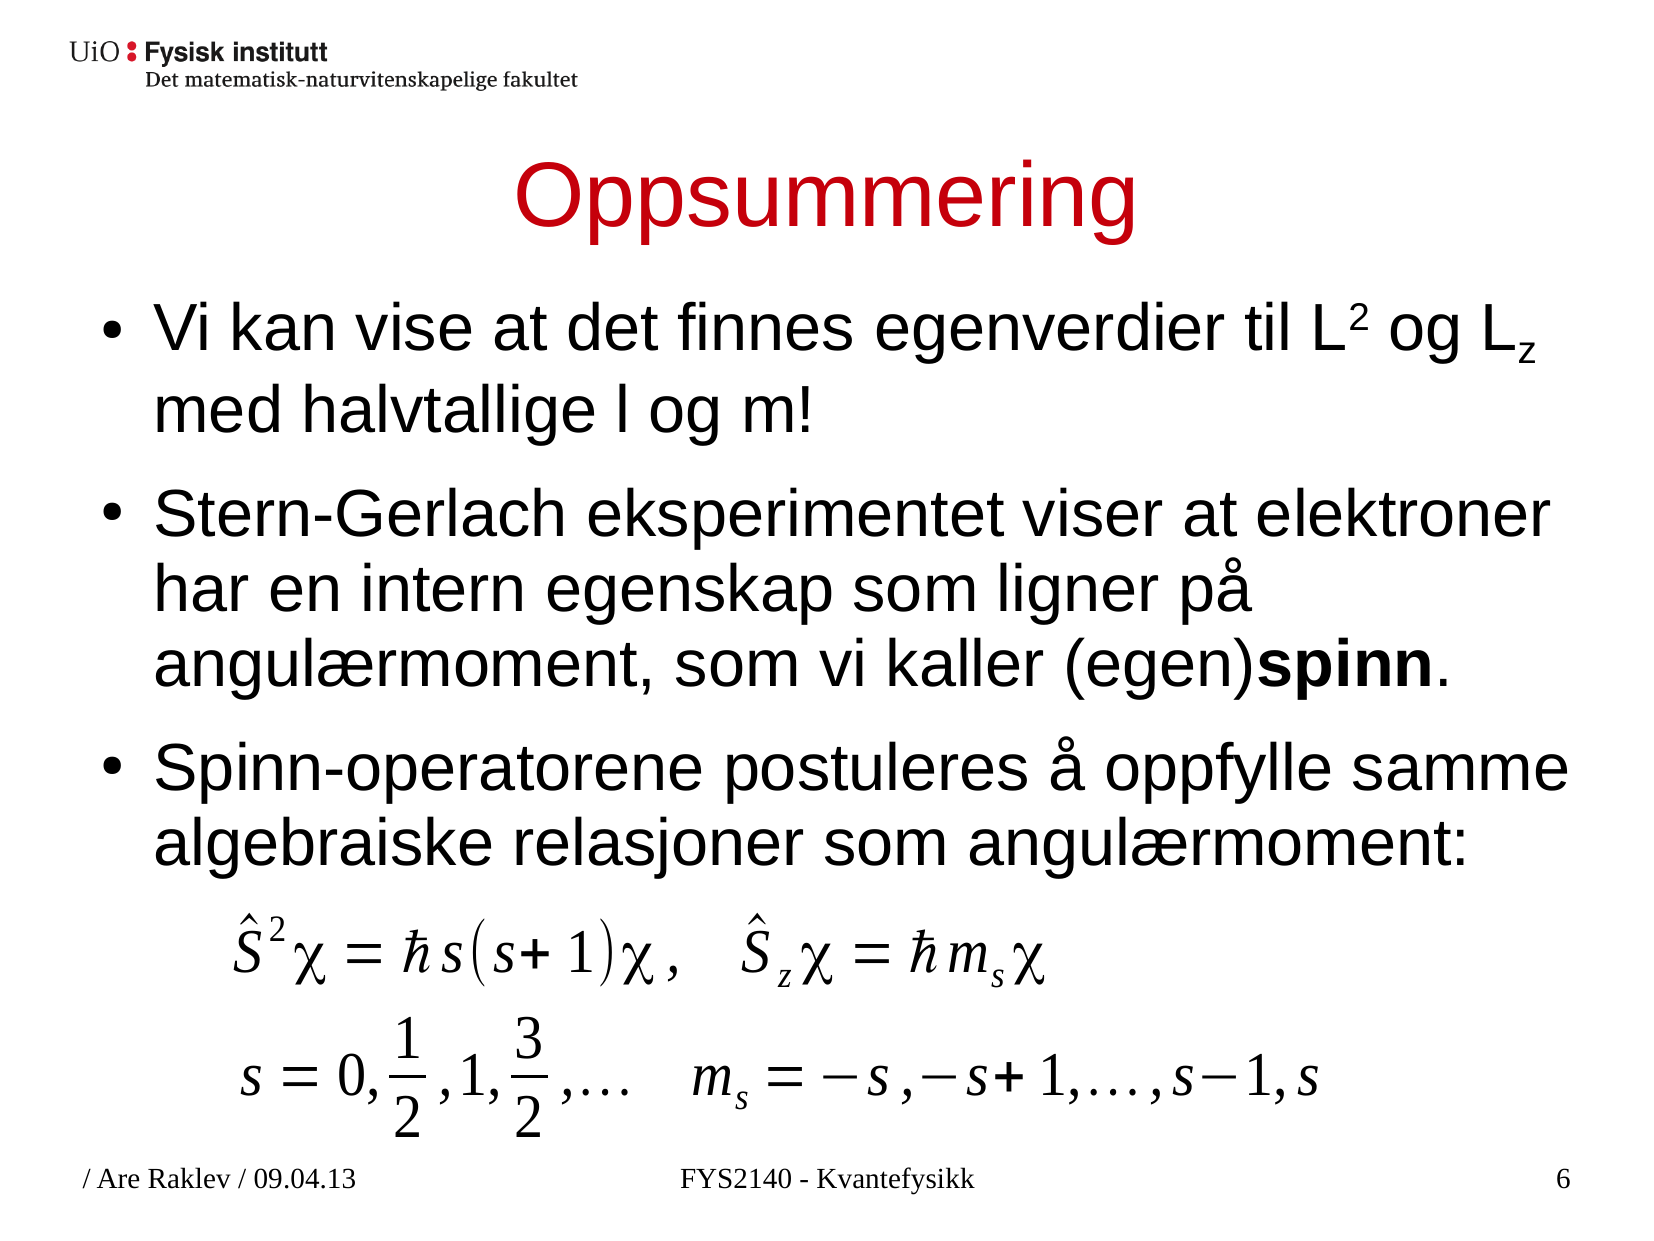

# Oppsummering
Vi kan vise at det finnes egenverdier til L2 og Lz med halvtallige l og m!
Stern-Gerlach eksperimentet viser at elektroner har en intern egenskap som ligner på angulærmoment, som vi kaller (egen)spinn.
Spinn-operatorene postuleres å oppfylle samme algebraiske relasjoner som angulærmoment:
/ Are Raklev / 09.04.13
FYS2140 - Kvantefysikk
6